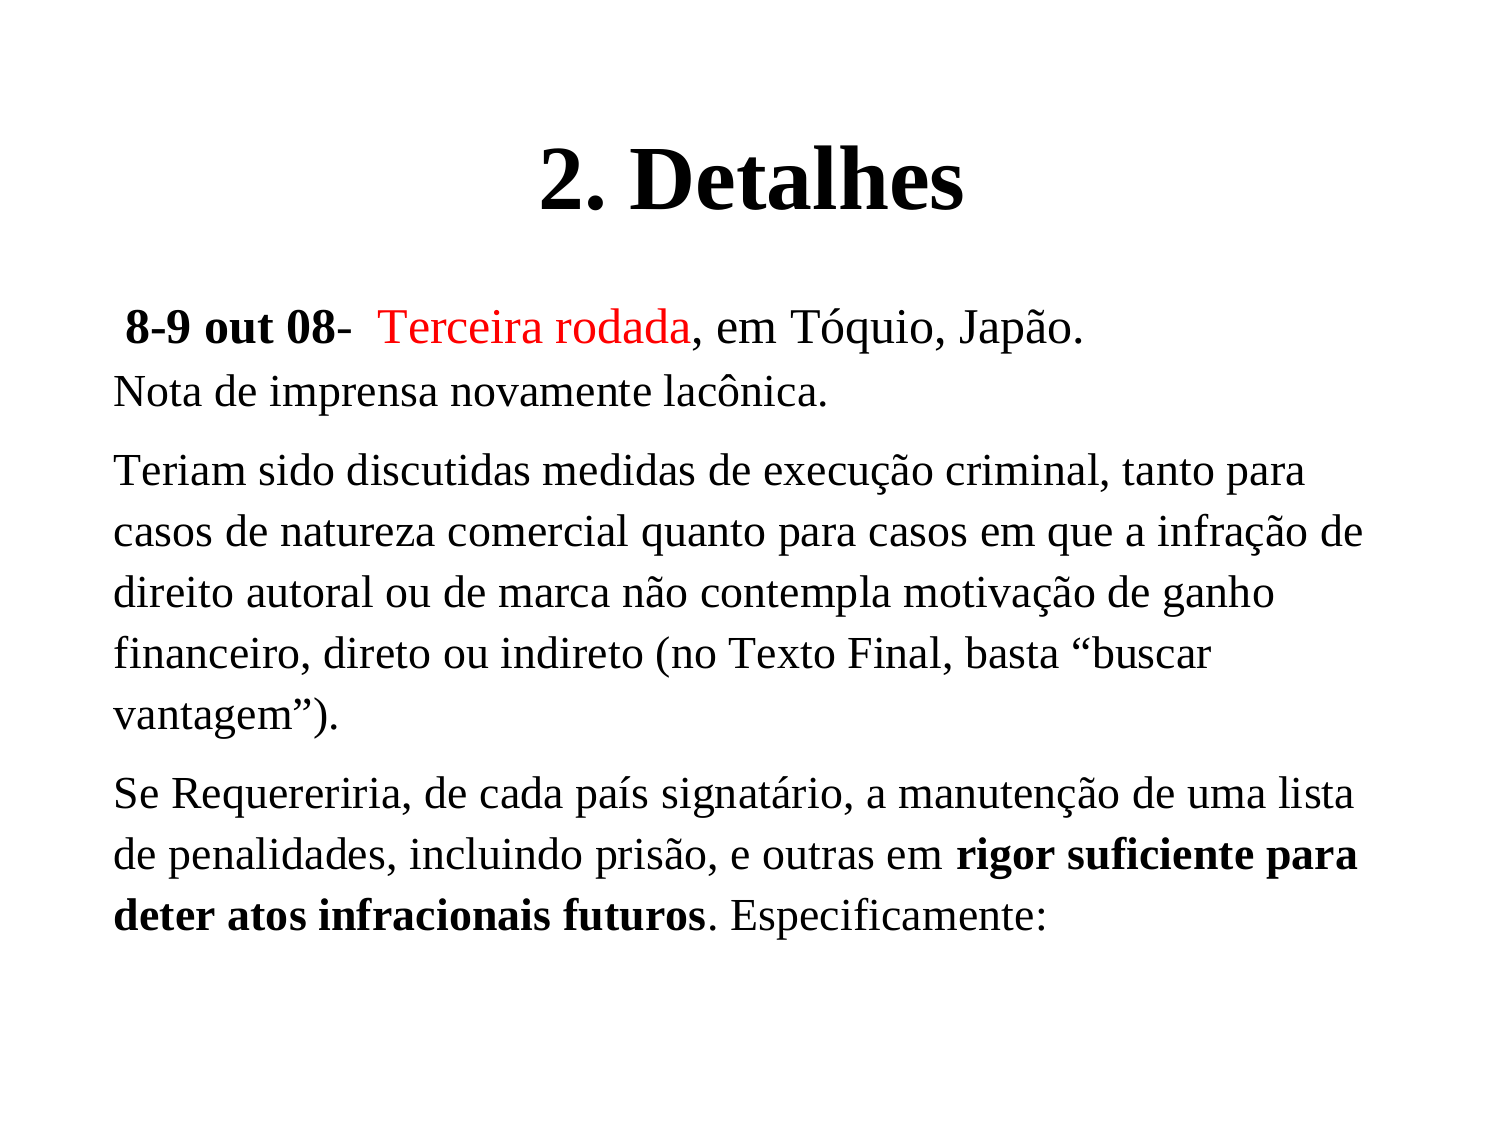

# 2. Detalhes
 8-9 out 08- Terceira rodada, em Tóquio, Japão.
Nota de imprensa novamente lacônica.
Teriam sido discutidas medidas de execução criminal, tanto para casos de natureza comercial quanto para casos em que a infração de direito autoral ou de marca não contempla motivação de ganho financeiro, direto ou indireto (no Texto Final, basta “buscar vantagem”).
Se Requereriria, de cada país signatário, a manutenção de uma lista de penalidades, incluindo prisão, e outras em rigor suficiente para deter atos infracionais futuros. Especificamente: